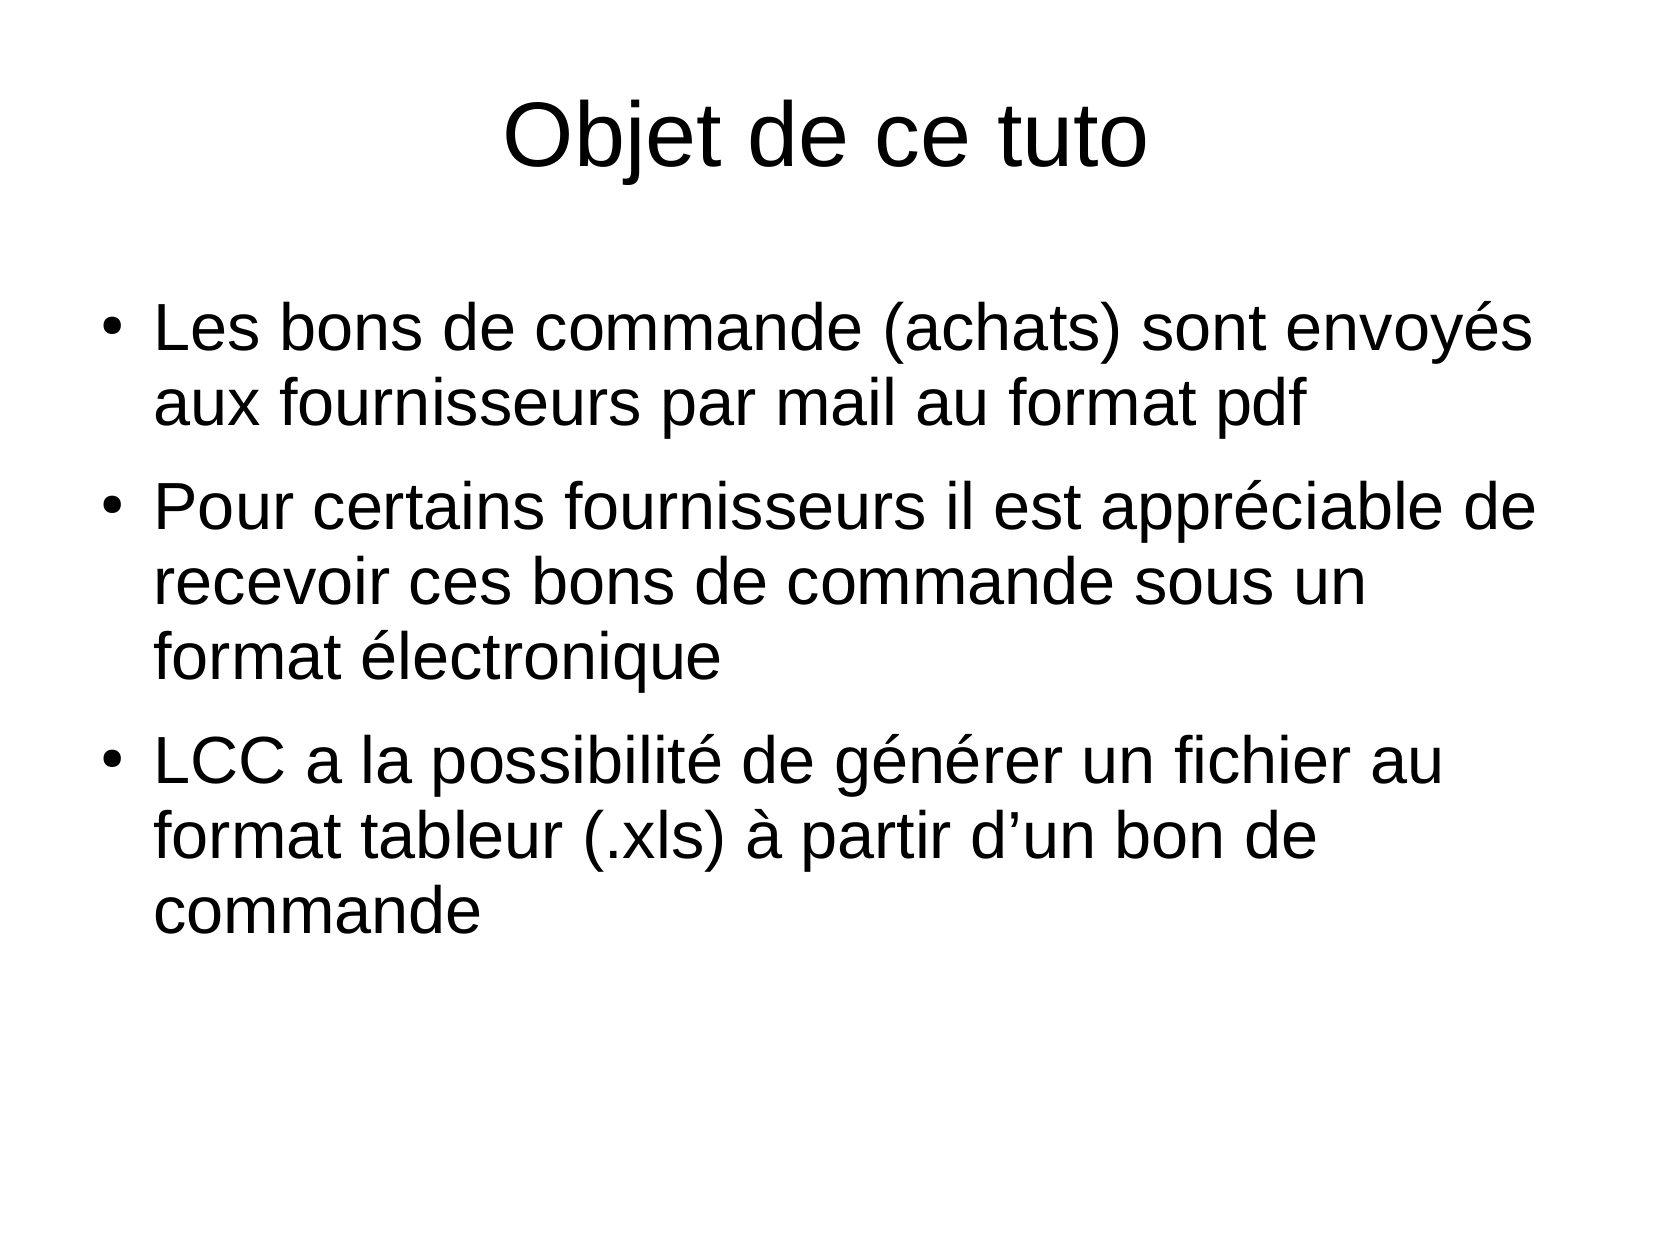

# Objet de ce tuto
Les bons de commande (achats) sont envoyés aux fournisseurs par mail au format pdf
Pour certains fournisseurs il est appréciable de recevoir ces bons de commande sous un format électronique
LCC a la possibilité de générer un fichier au format tableur (.xls) à partir d’un bon de commande